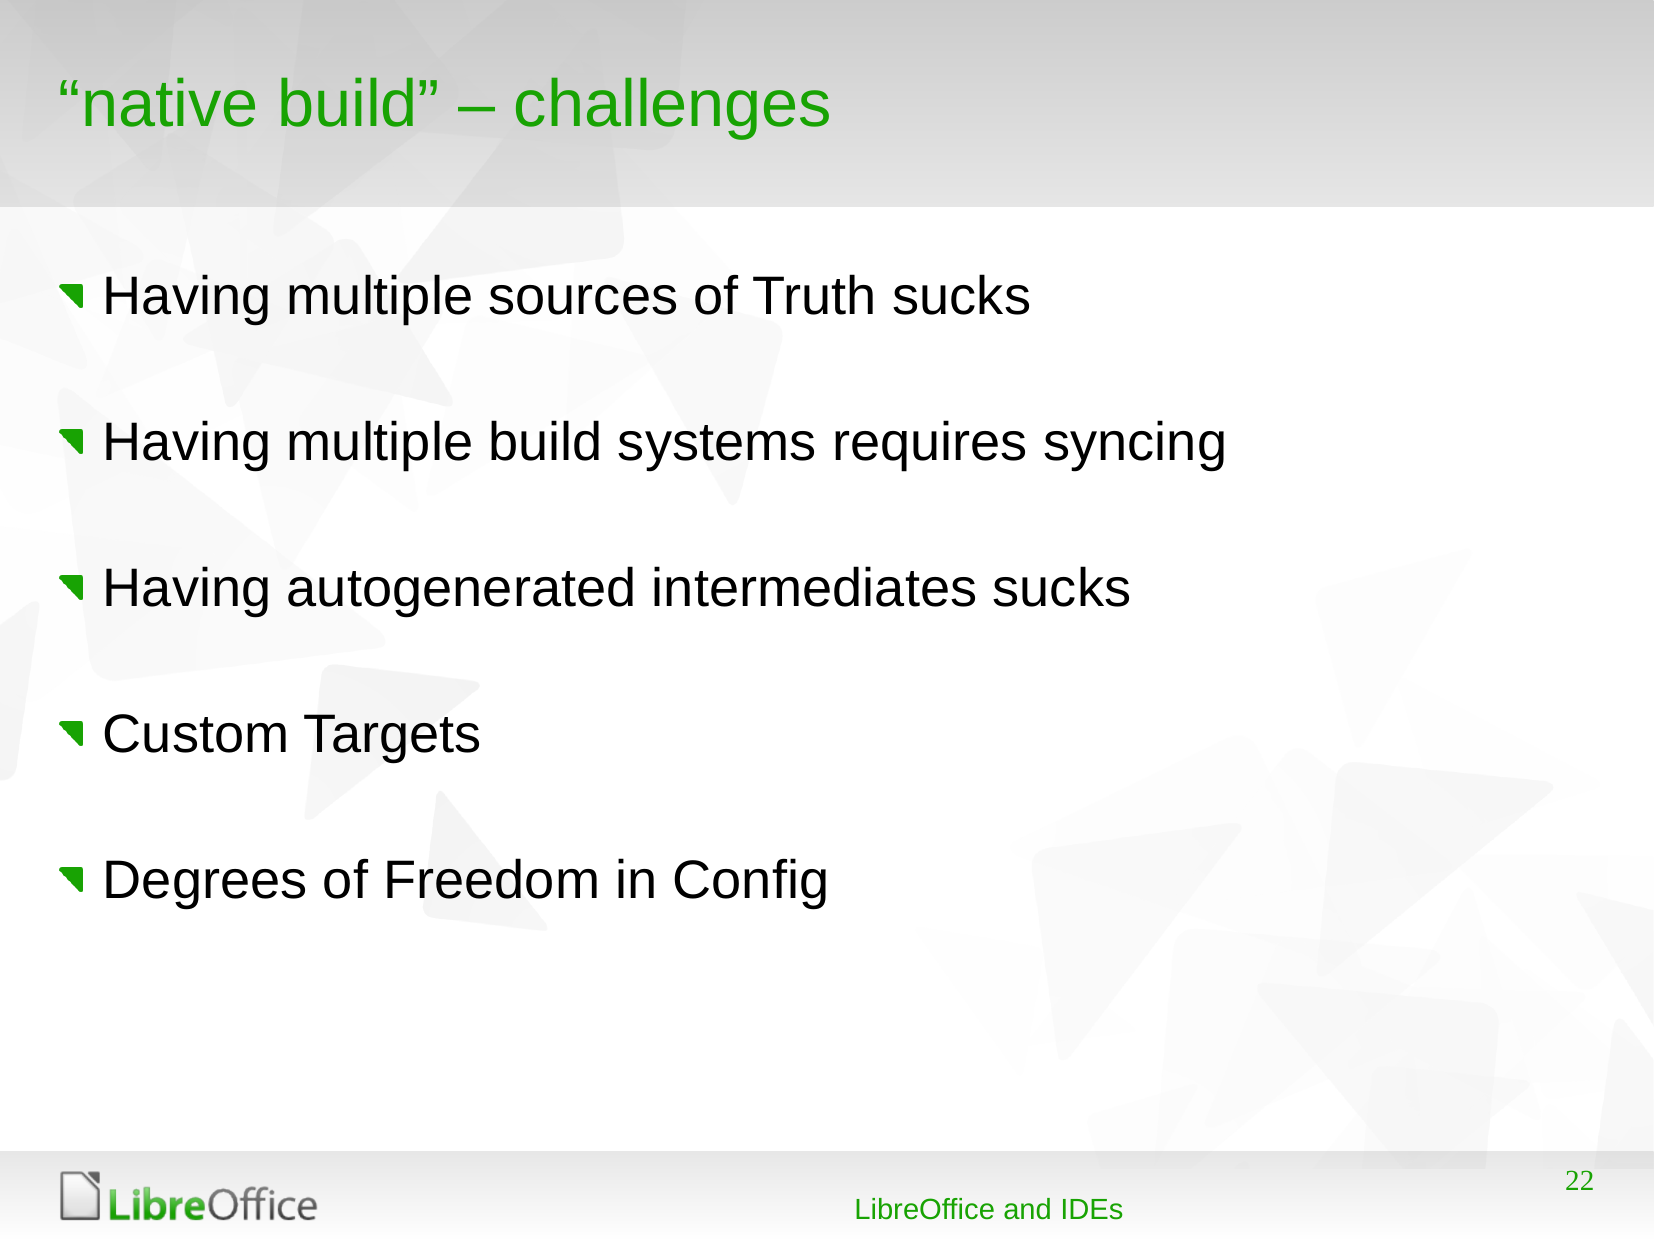

# “native build” – challenges
Having multiple sources of Truth sucks
Having multiple build systems requires syncing
Having autogenerated intermediates sucks
Custom Targets
Degrees of Freedom in Config
22